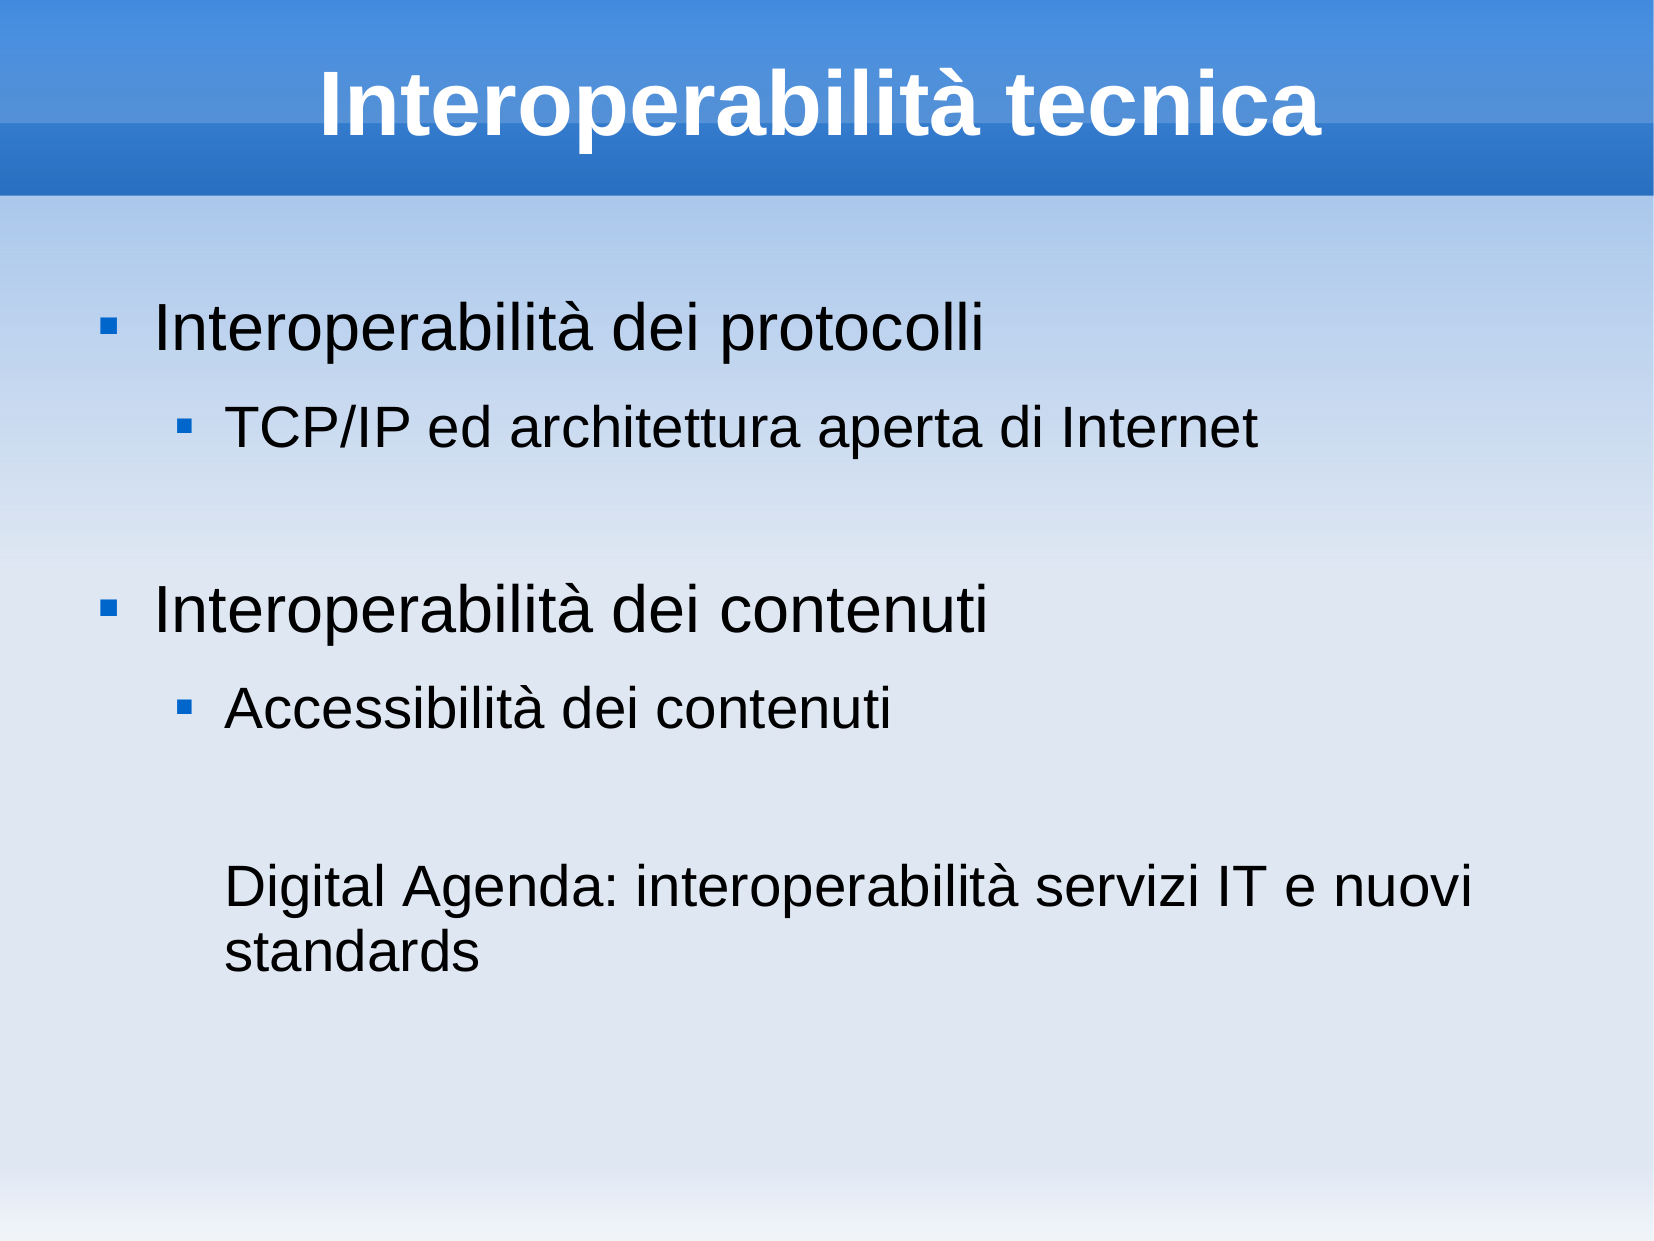

# Interoperabilità tecnica
Interoperabilità dei protocolli
TCP/IP ed architettura aperta di Internet
Interoperabilità dei contenuti
Accessibilità dei contenuti
Digital Agenda: interoperabilità servizi IT e nuovi standards